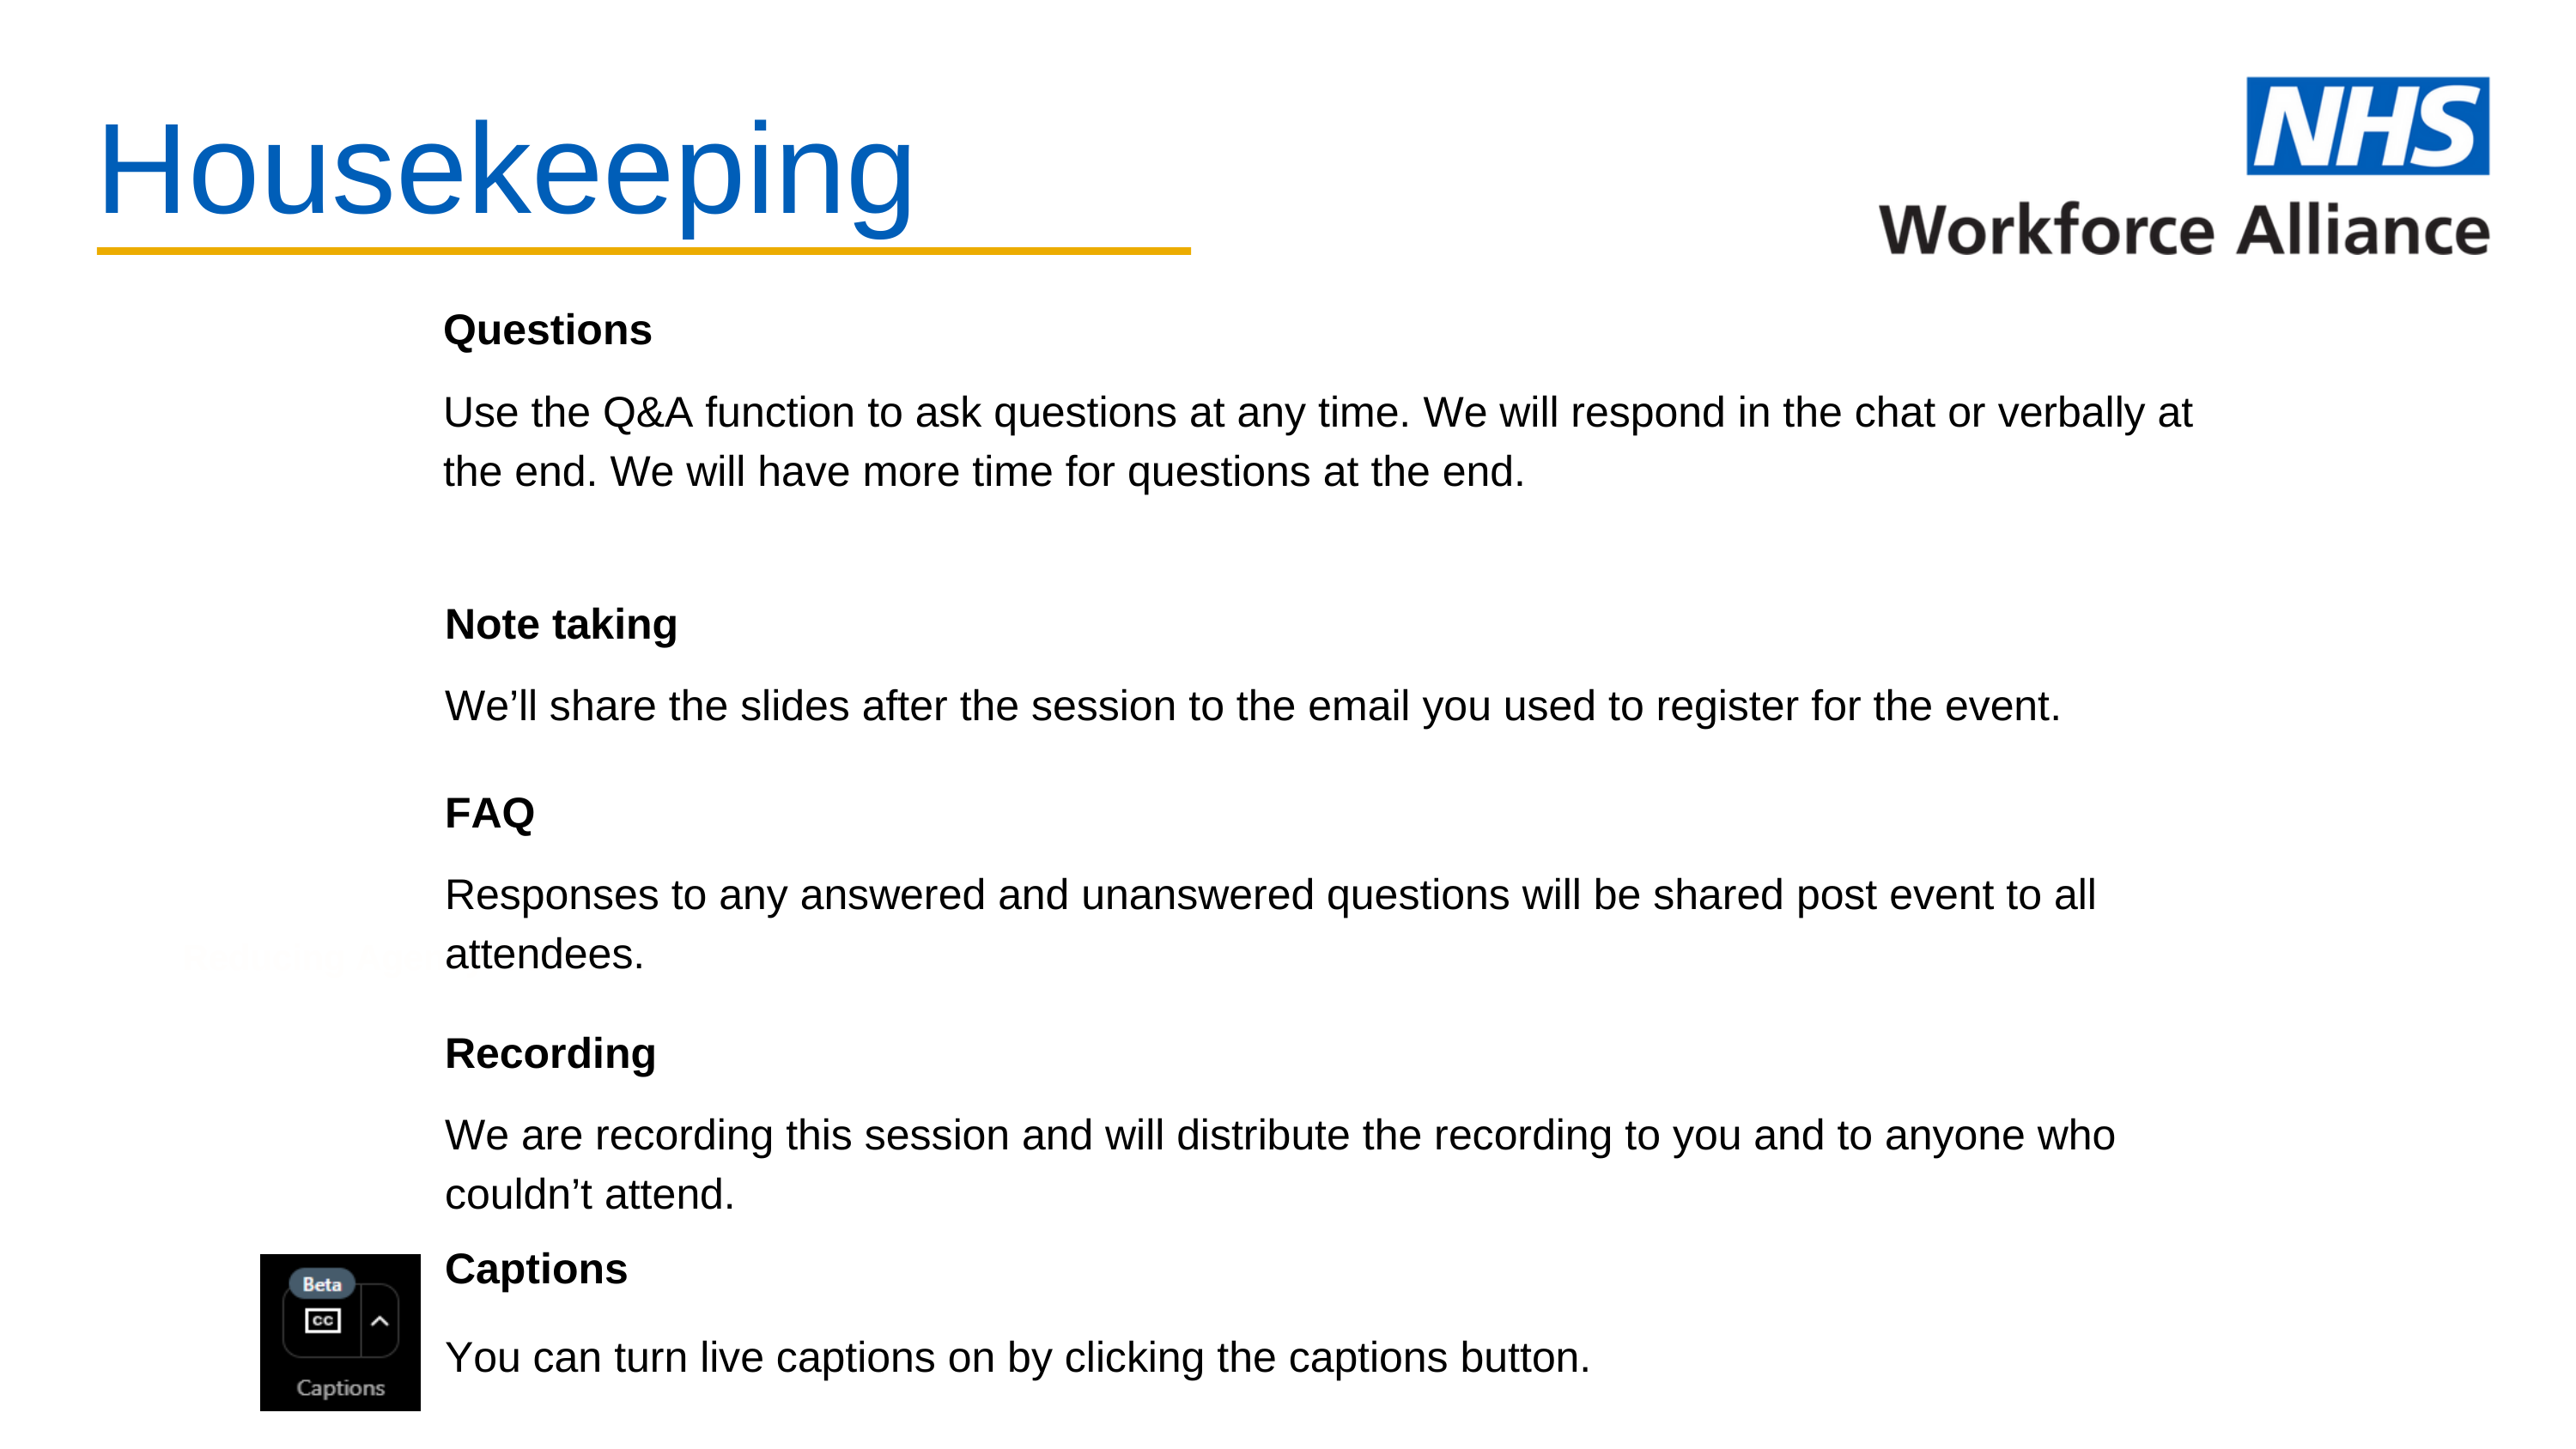

Housekeeping
Questions
?
Use the Q&A function to ask questions at any time. We will respond in the chat or verbally at the end. We will have more time for questions at the end.
Note taking
We’ll share the slides after the session to the email you used to register for the event.
FAQ
Responses to any answered and unanswered questions will be shared post event to all attendees.
Recording
We are recording this session and will distribute the recording to you and to anyone who couldn’t attend.
Captions
You can turn live captions on by clicking the captions button.
Reducing Agency Costs
Lorem ipsum dolor sit amet, consectetur adipiscing elit, sed do eiusmod tempor incididunt ut labore